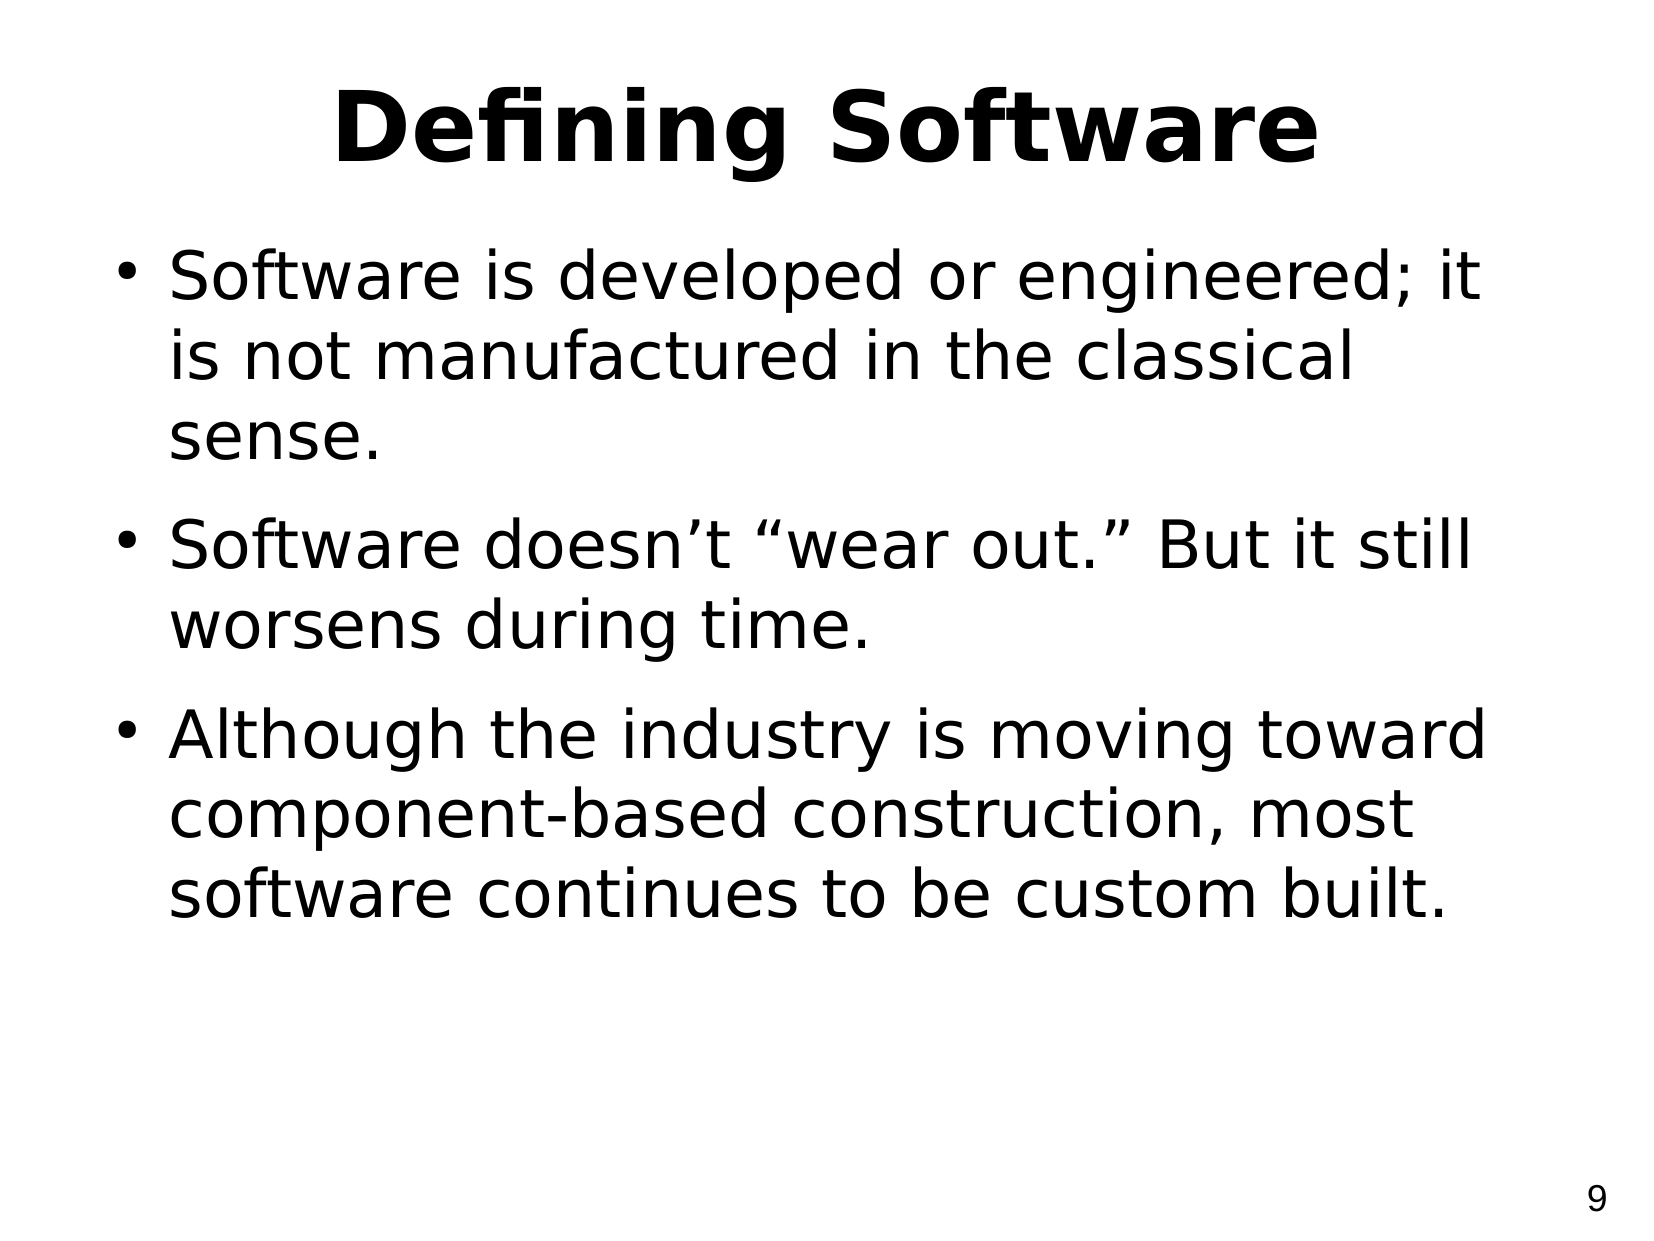

# Defining Software
Software is developed or engineered; it is not manufactured in the classical sense.
Software doesn’t “wear out.” But it still worsens during time.
Although the industry is moving toward component-based construction, most software continues to be custom built.